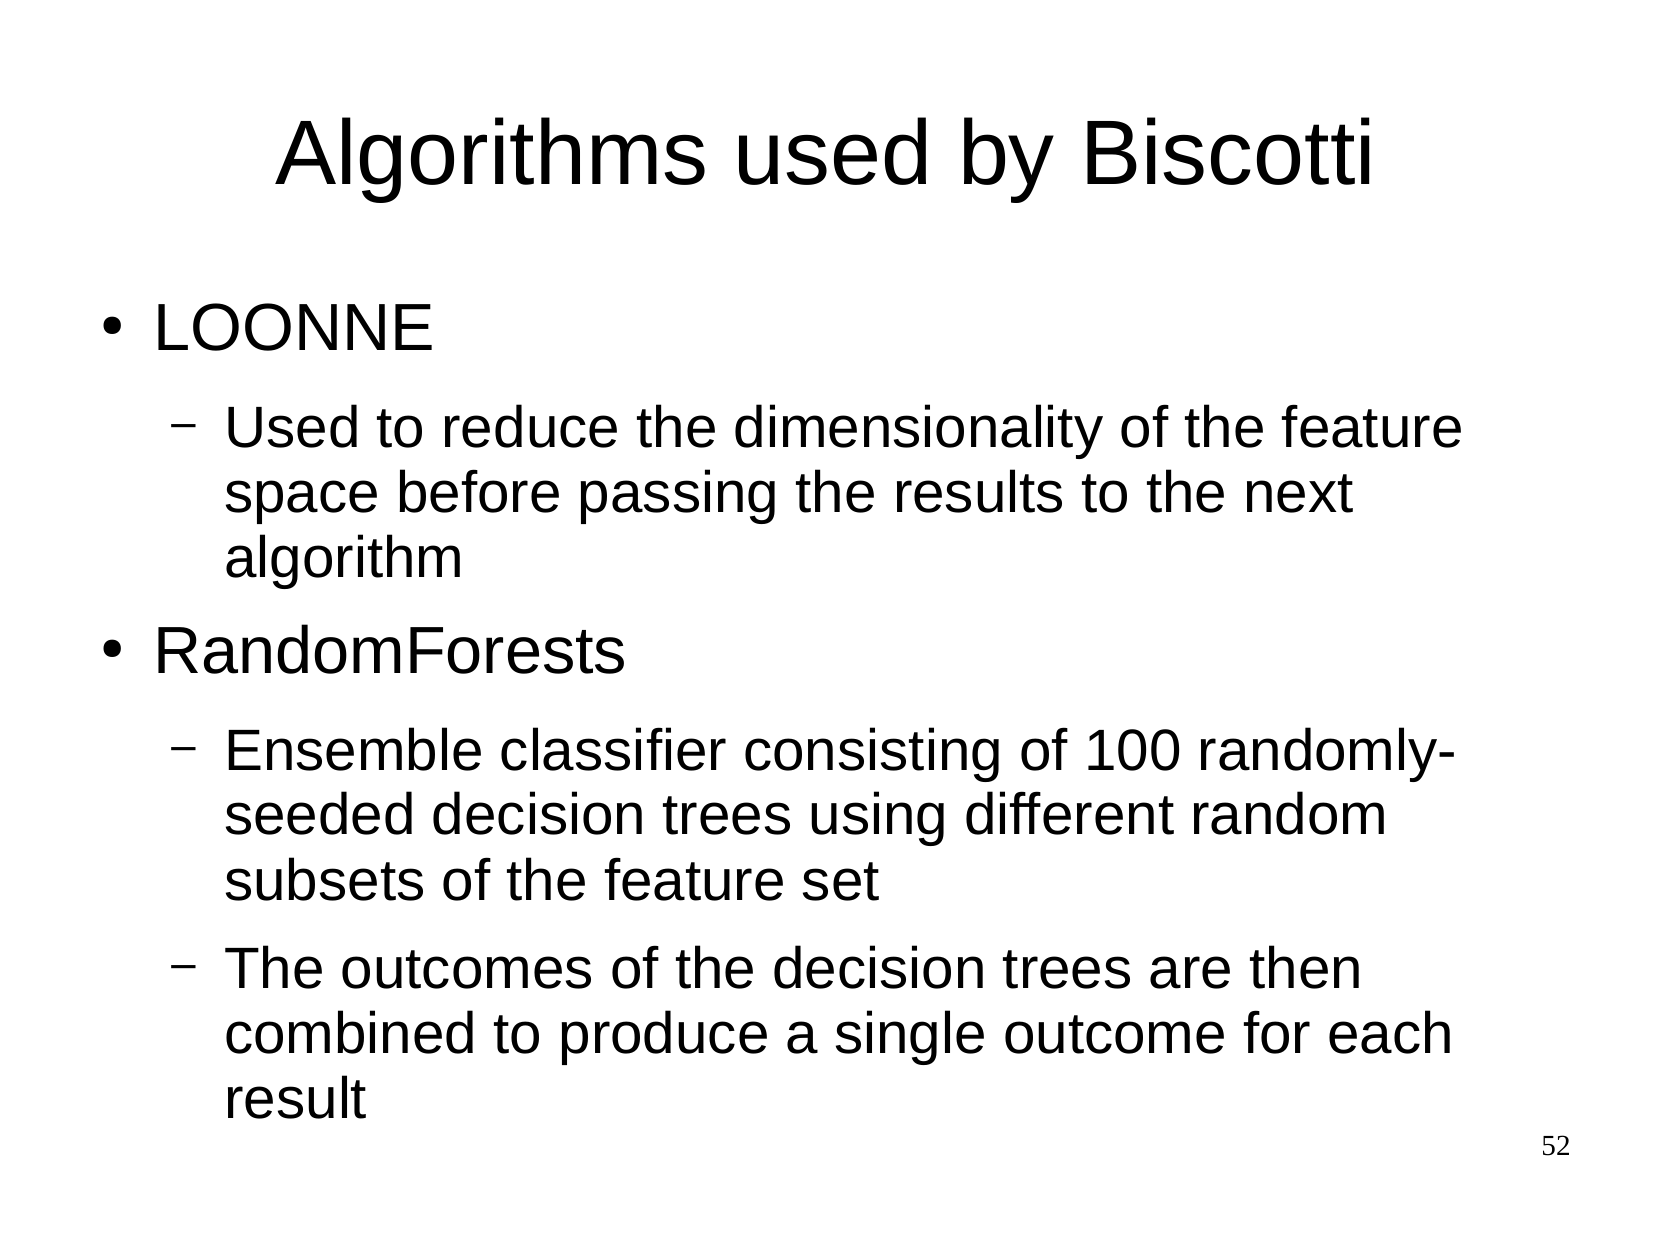

# Algorithms used by Biscotti
LOONNE
Used to reduce the dimensionality of the feature space before passing the results to the next algorithm
RandomForests
Ensemble classifier consisting of 100 randomly-seeded decision trees using different random subsets of the feature set
The outcomes of the decision trees are then combined to produce a single outcome for each result
52